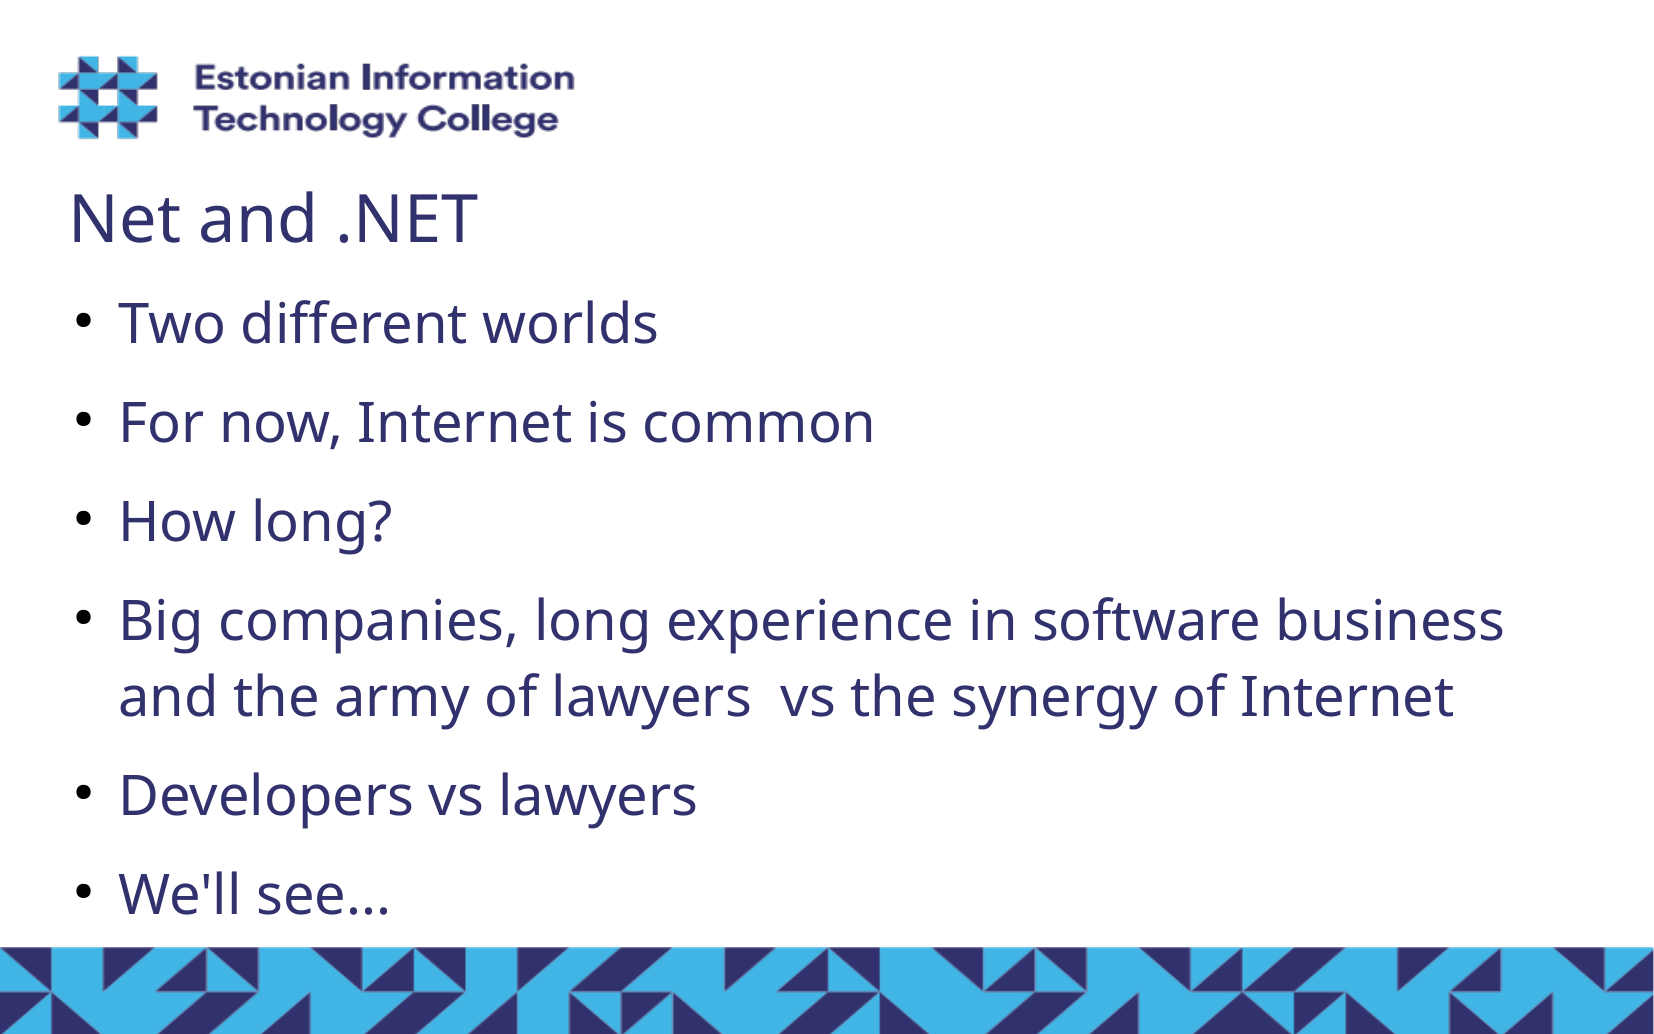

# Net and .NET
Two different worlds
For now, Internet is common
How long?
Big companies, long experience in software business and the army of lawyers vs the synergy of Internet
Developers vs lawyers
We'll see...